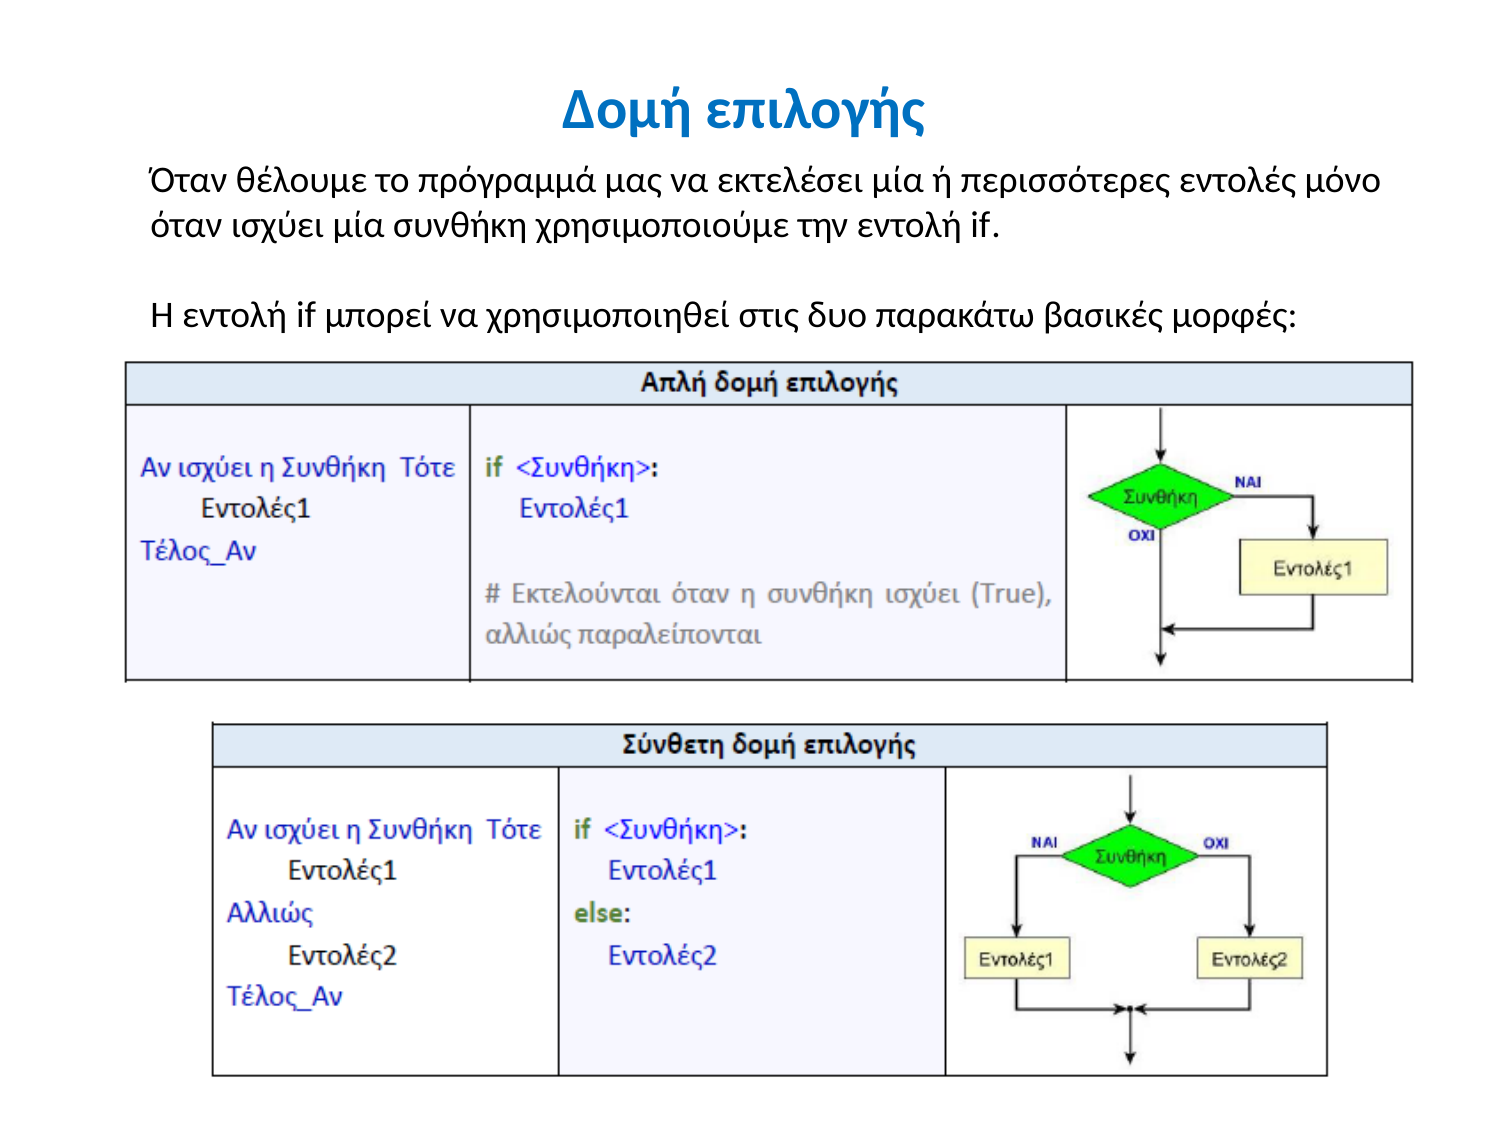

Δομή επιλογής
Όταν θέλουμε το πρόγραμμά μας να εκτελέσει μία ή περισσότερες εντολές μόνο όταν ισχύει μία συνθήκη χρησιμοποιούμε την εντολή if.
Η εντολή if μπορεί να χρησιμοποιηθεί στις δυο παρακάτω βασικές μορφές: